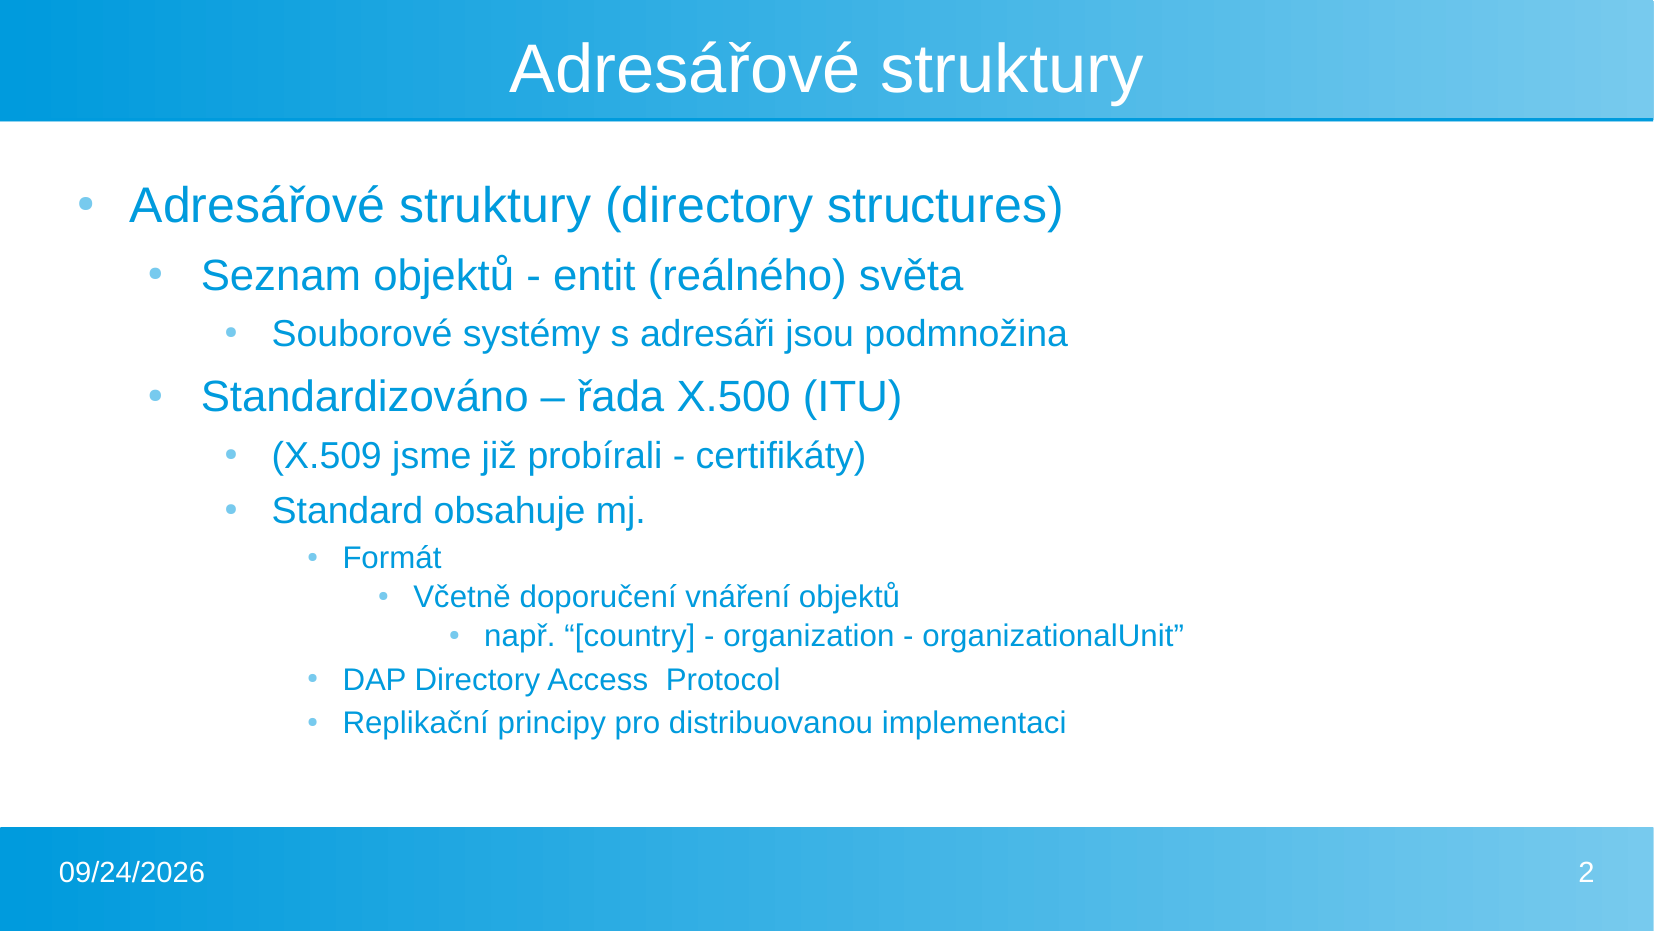

# Adresářové struktury
Adresářové struktury (directory structures)
Seznam objektů - entit (reálného) světa
Souborové systémy s adresáři jsou podmnožina
Standardizováno – řada X.500 (ITU)
(X.509 jsme již probírali - certifikáty)
Standard obsahuje mj.
Formát
Včetně doporučení vnáření objektů
např. “[country] - organization - organizationalUnit”
DAP Directory Access Protocol
Replikační principy pro distribuovanou implementaci
2